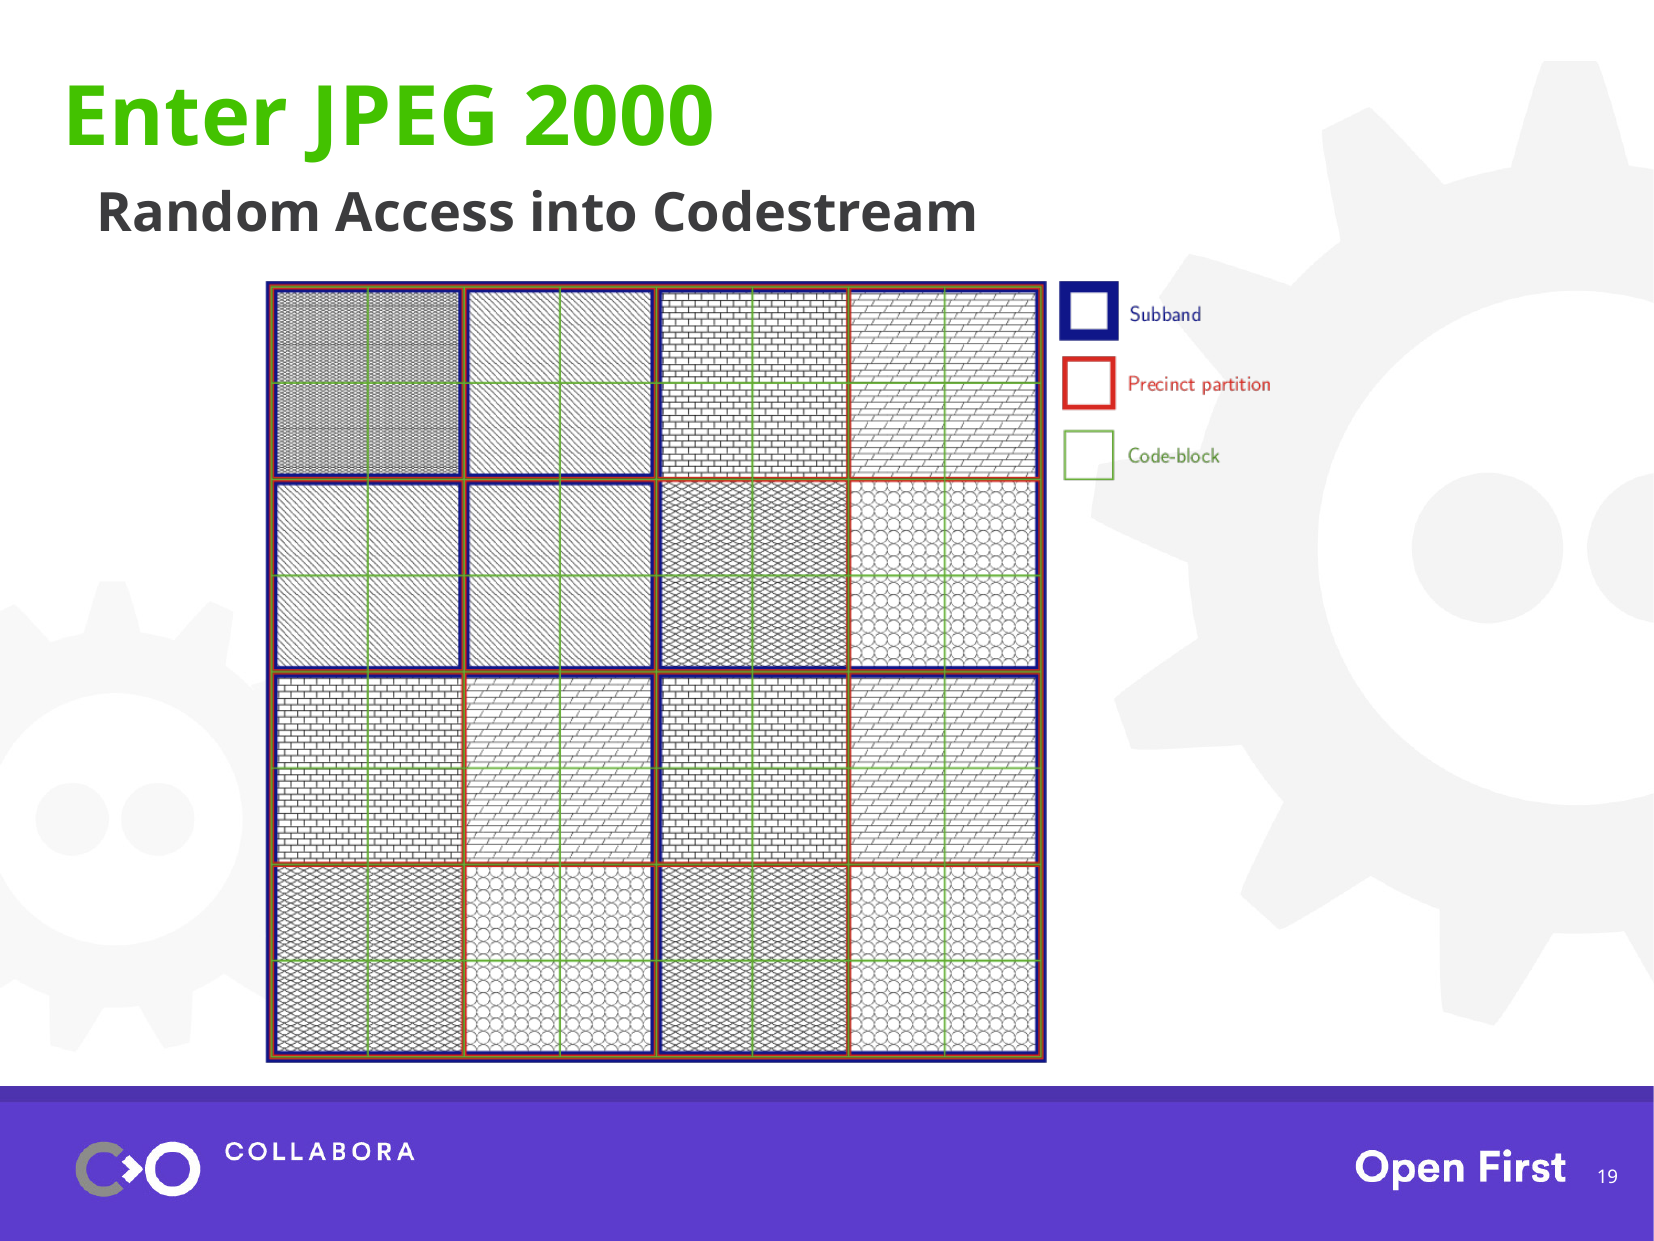

# Enter JPEG 2000
Random Access into Codestream